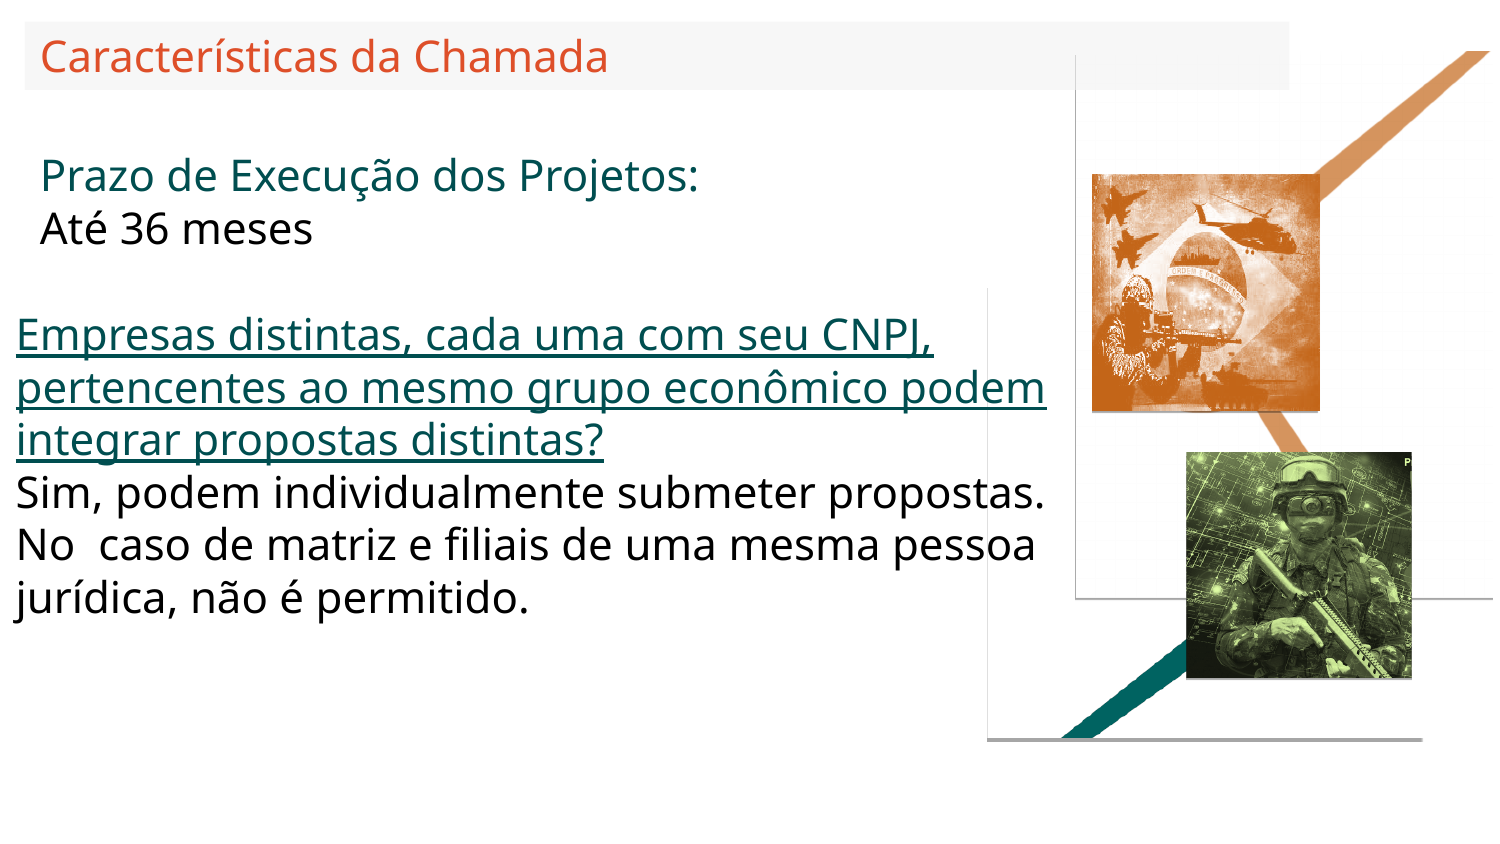

Características da Chamada
Prazo de Execução dos Projetos:
Até 36 meses
Empresas distintas, cada uma com seu CNPJ, pertencentes ao mesmo grupo econômico podem integrar propostas distintas?
Sim, podem individualmente submeter propostas. No caso de matriz e filiais de uma mesma pessoa jurídica, não é permitido.